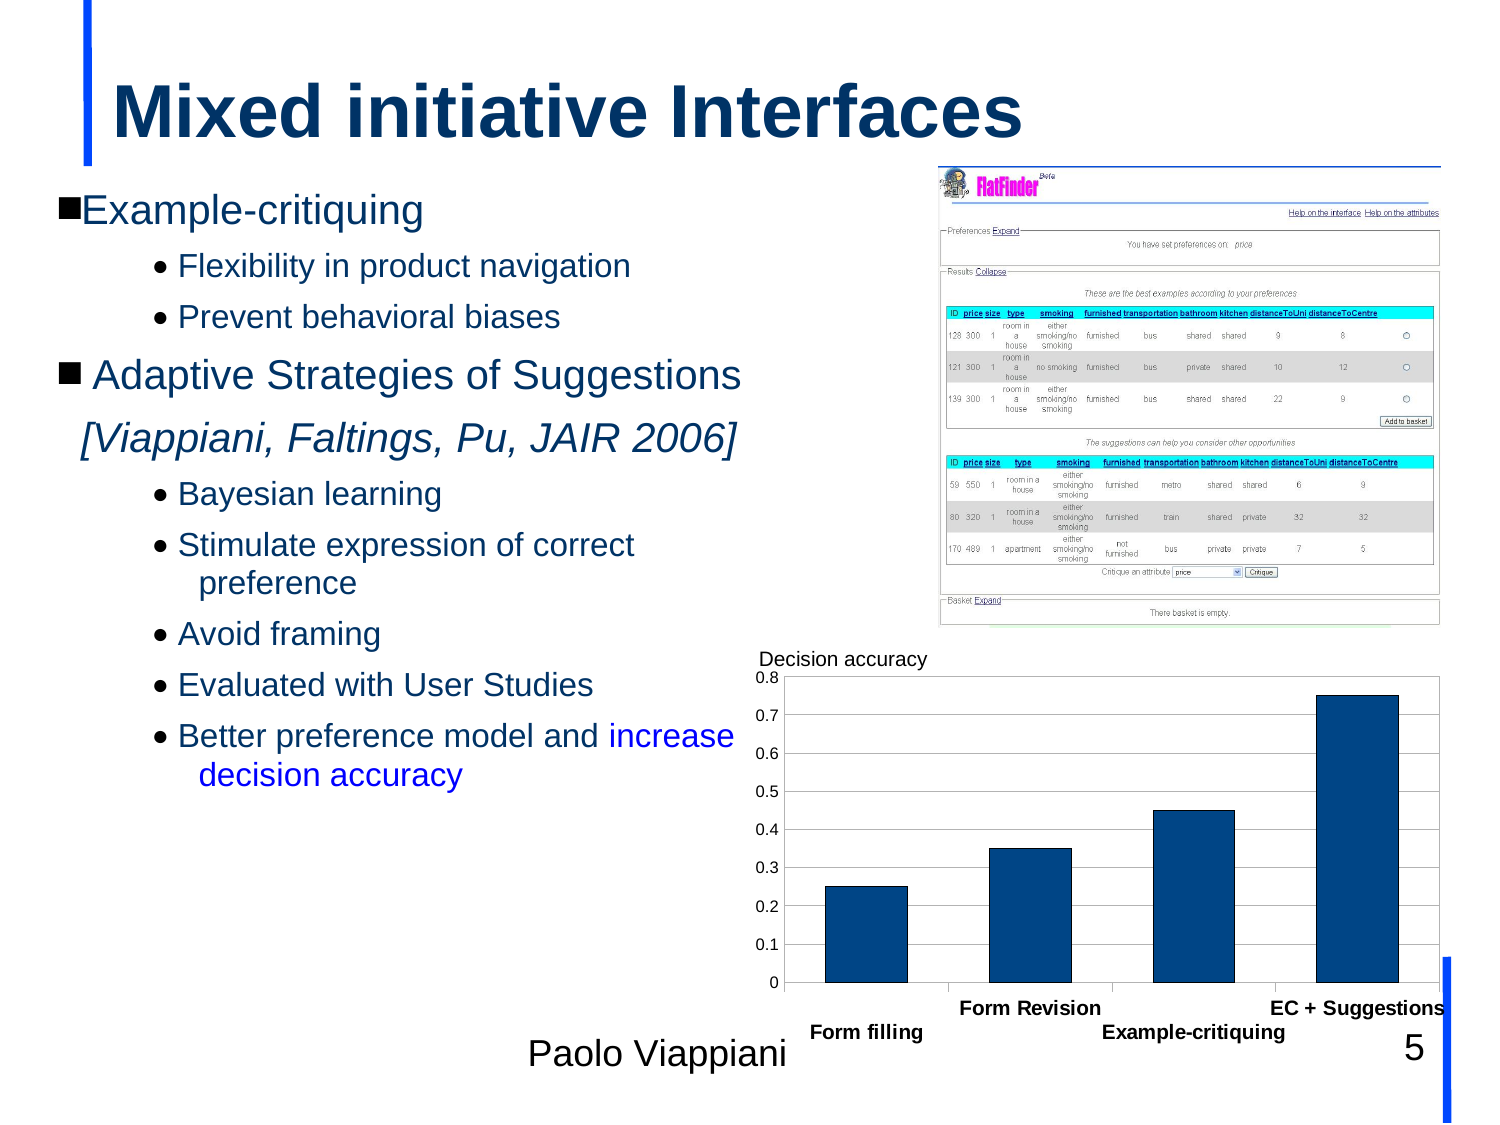

Mixed initiative Interfaces
# Example-critiquing
 Flexibility in product navigation
 Prevent behavioral biases
 Adaptive Strategies of Suggestions
[Viappiani, Faltings, Pu, JAIR 2006]
 Bayesian learning
 Stimulate expression of correct preference
 Avoid framing
 Evaluated with User Studies
 Better preference model and increase decision accuracy
Decision accuracy
### Chart
| Category | Decision Accuracy |
|---|---|
| Form filling | 0.25 |
| Form Revision | 0.35 |
| Example-critiquing | 0.45 |
| EC + Suggestions | 0.75 |5
Paolo Viappiani